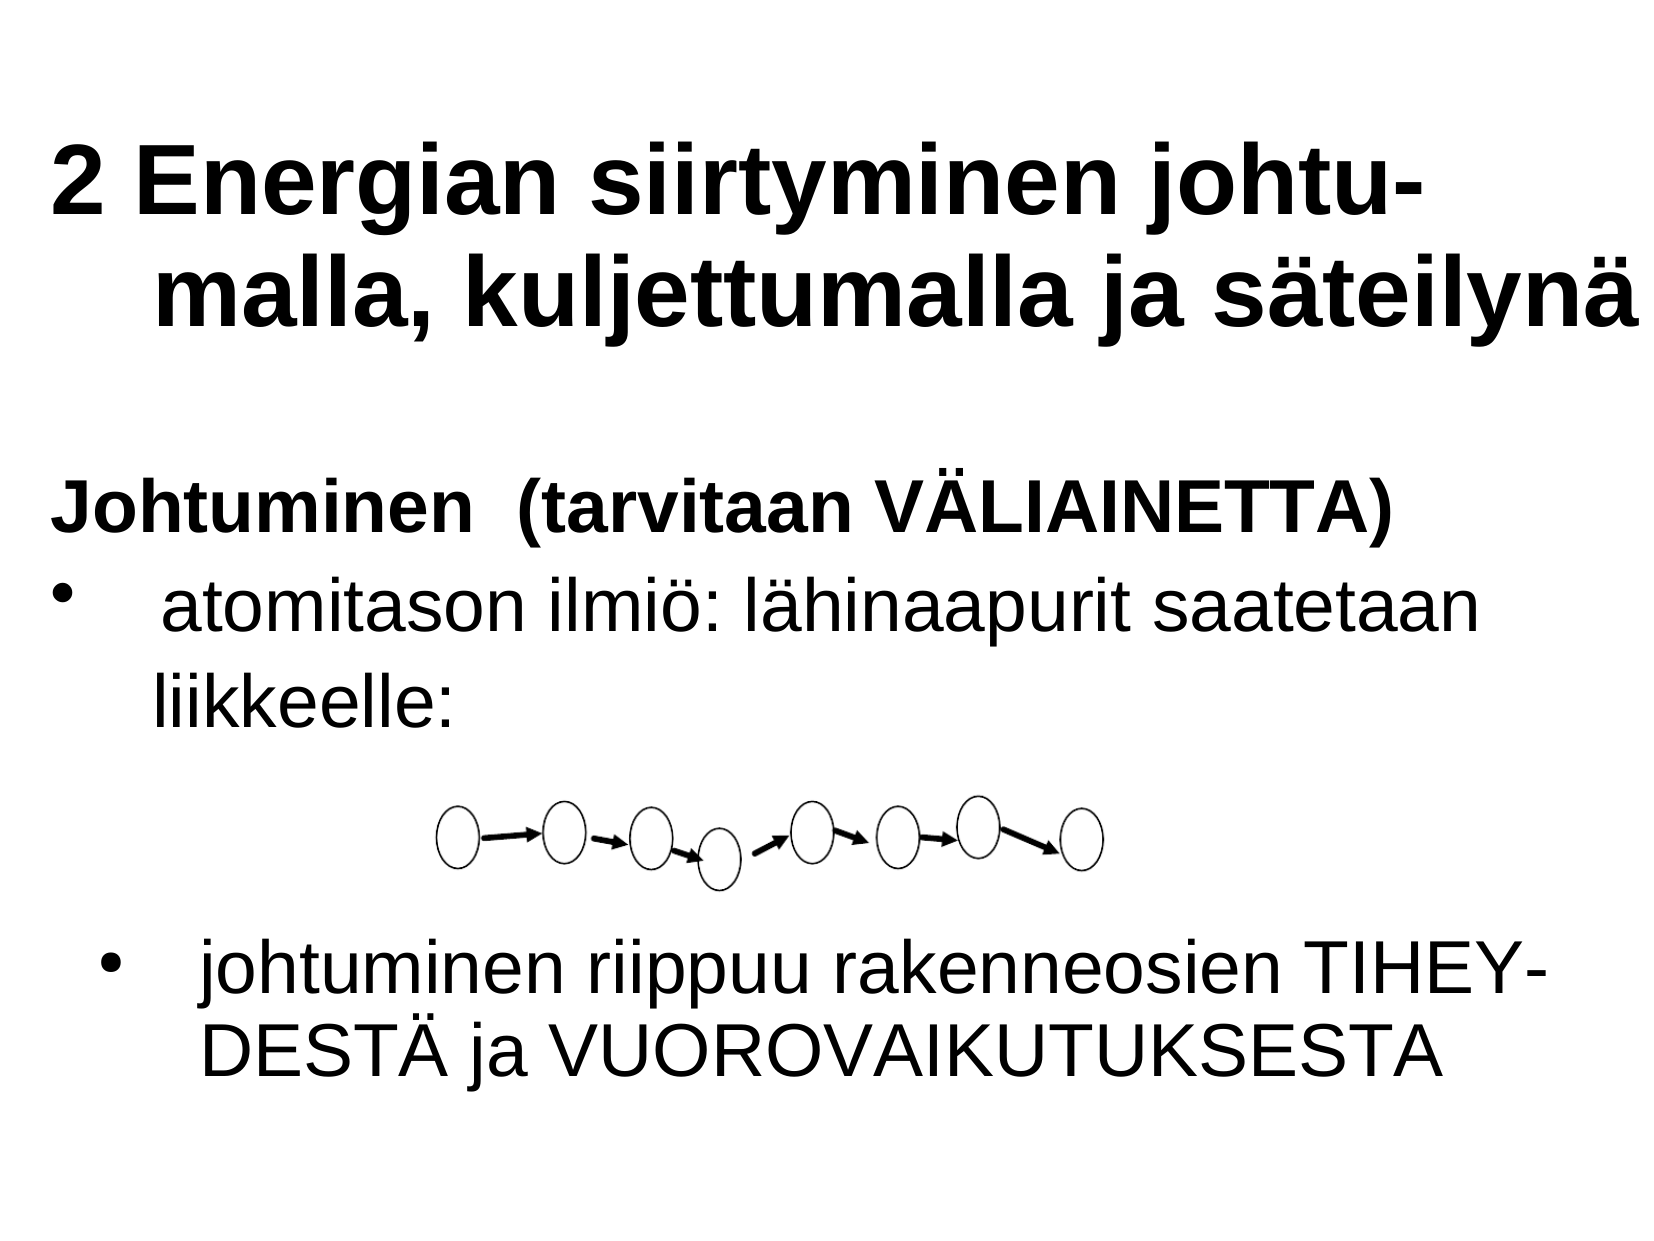

2 Energian siirtyminen johtu-malla, kuljettumalla ja säteilynä
Johtuminen (tarvitaan VÄLIAINETTA)
 atomitason ilmiö: lähinaapurit saatetaan liikkeelle:
johtuminen riippuu rakenneosien TIHEY-DESTÄ ja VUOROVAIKUTUKSESTA